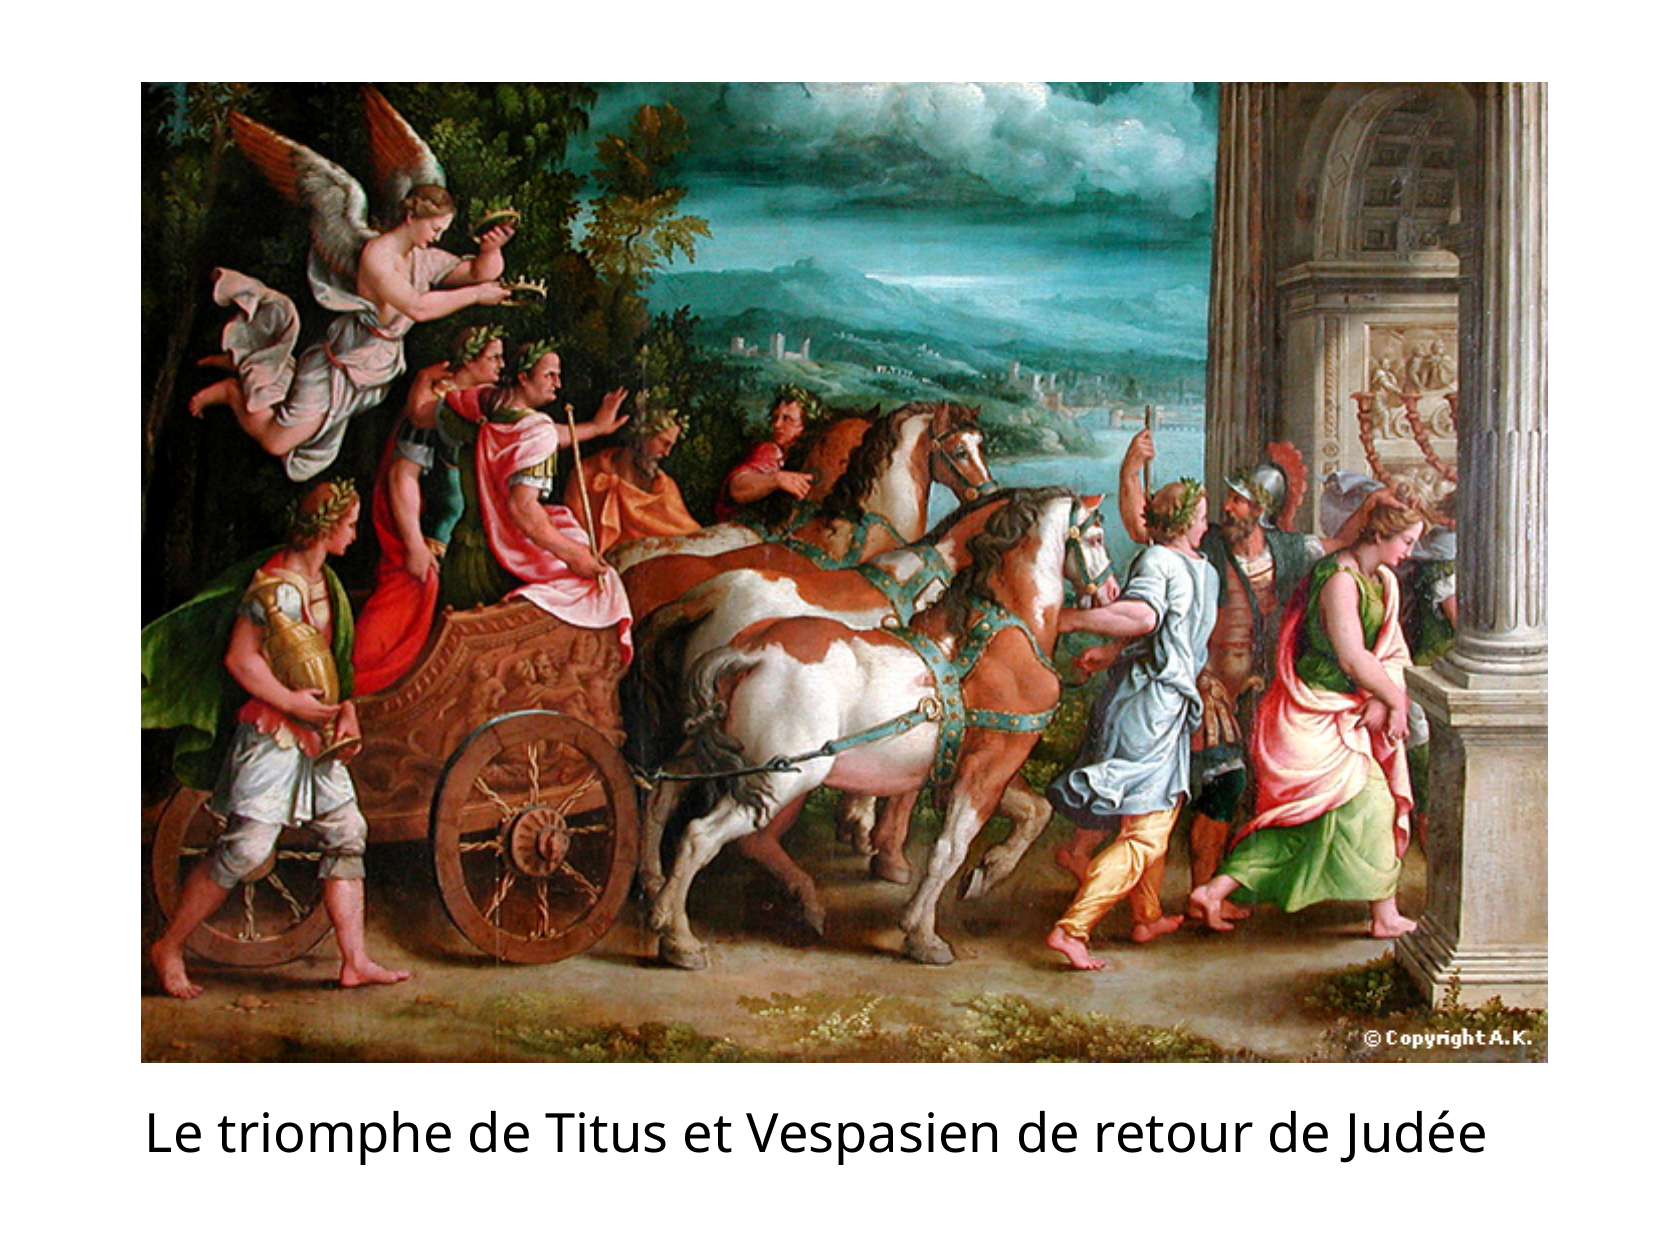

Le triomphe de Titus et Vespasien de retour de Judée